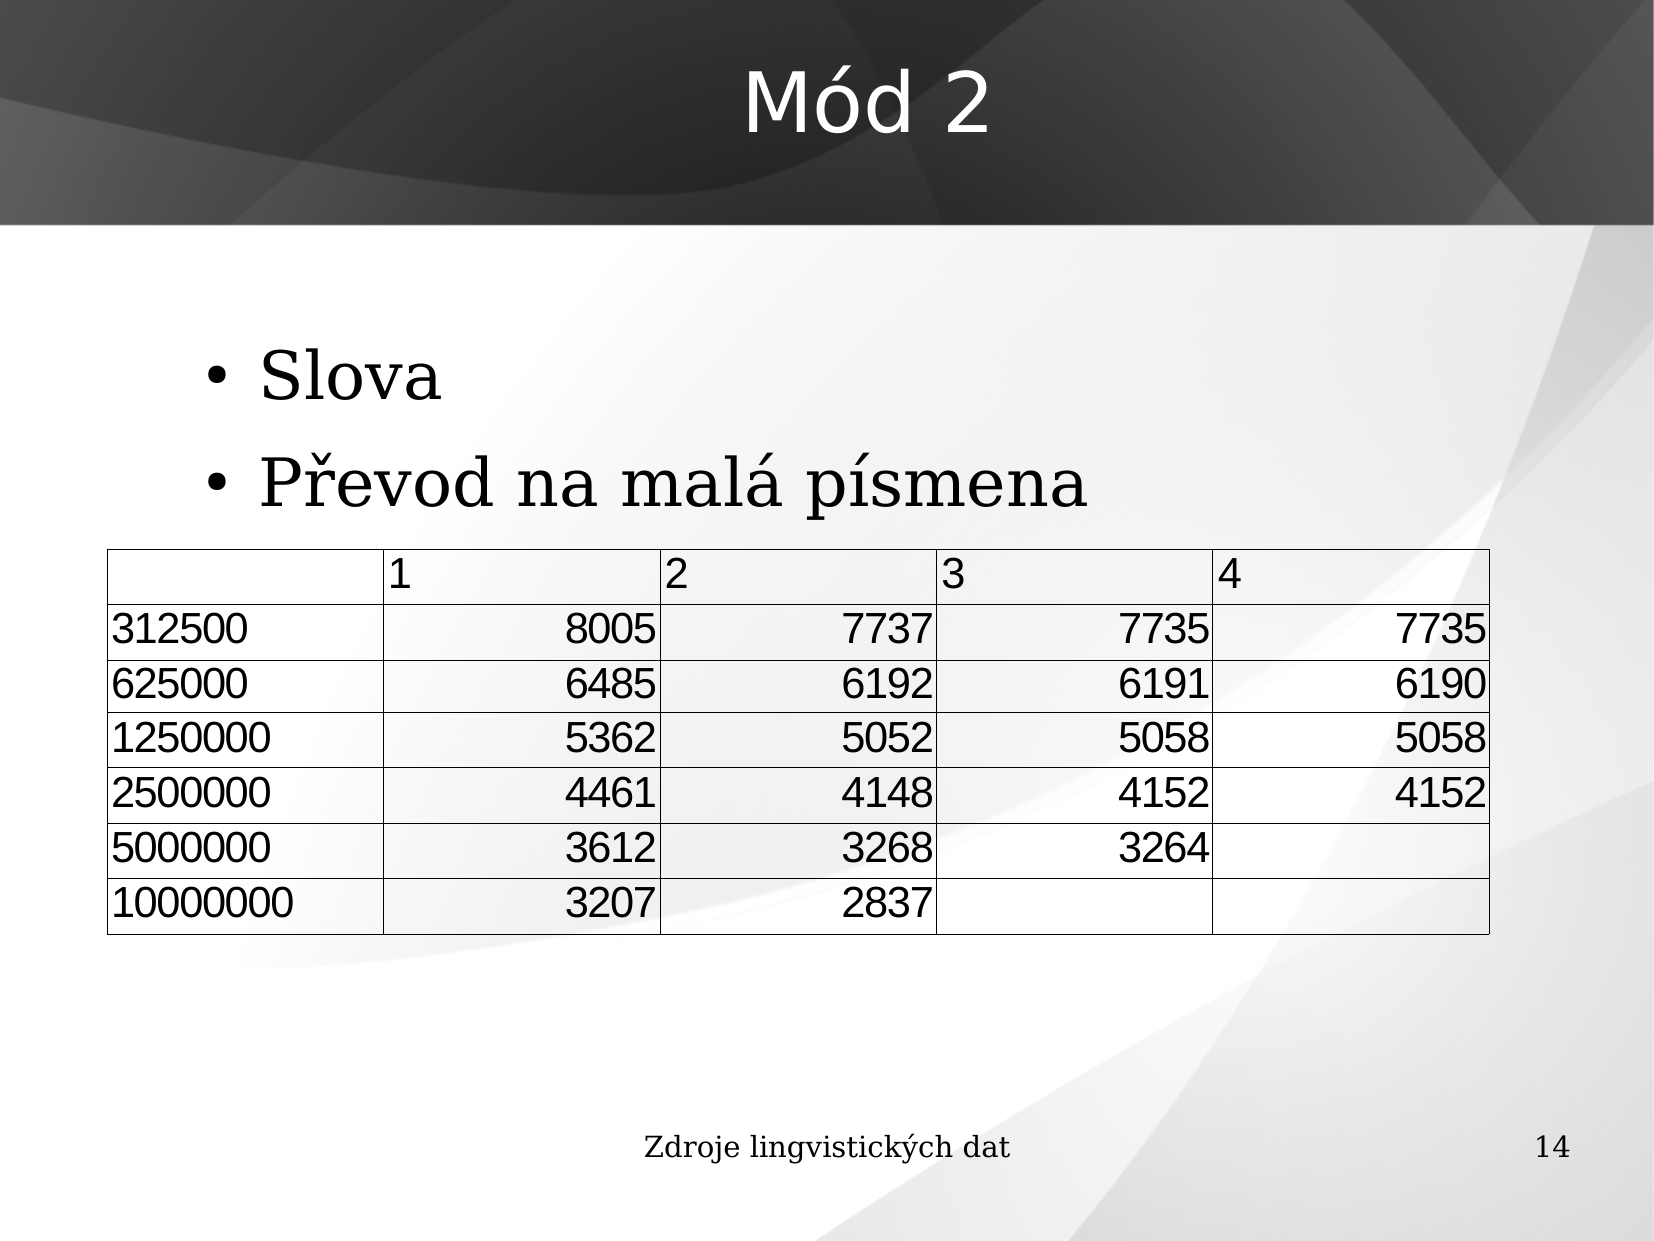

# Mód 2
Slova
Převod na malá písmena
Zdroje lingvistických dat
14